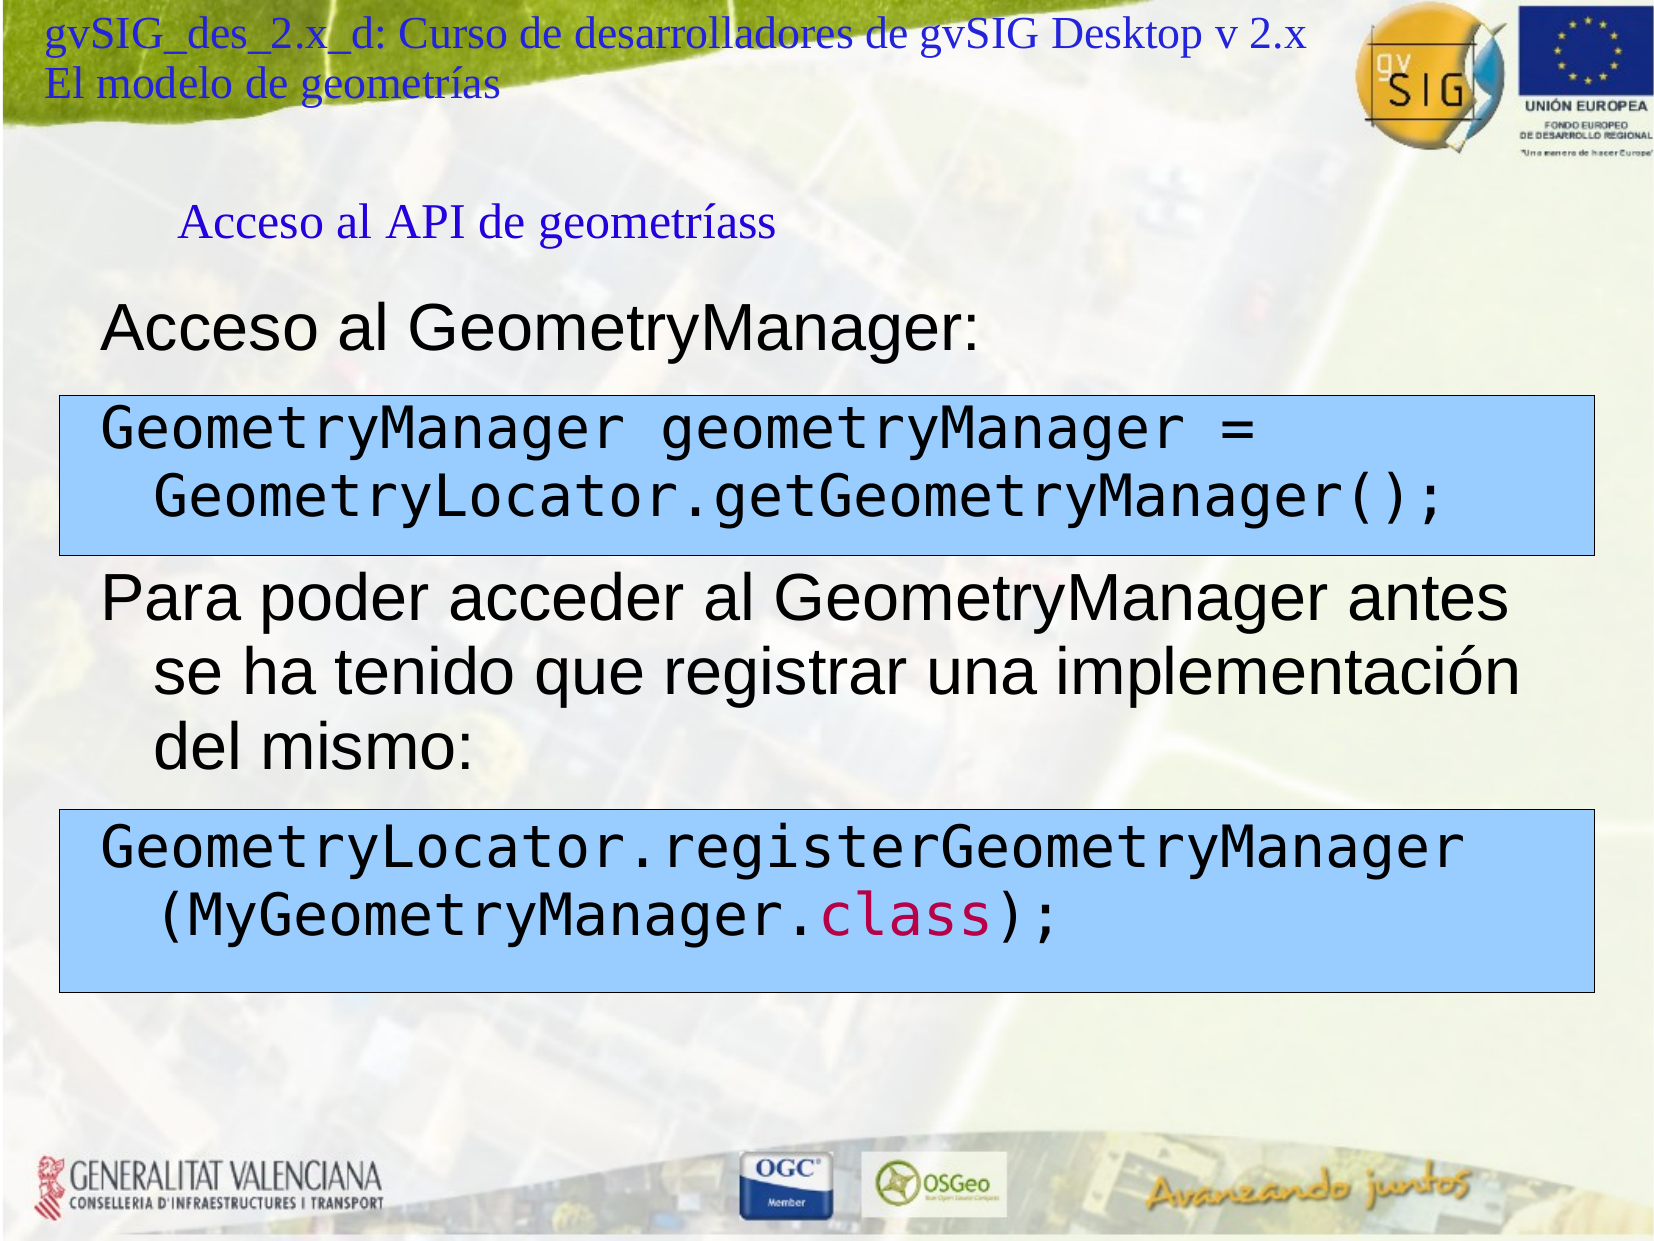

Acceso al API de geometríass
# Acceso al GeometryManager:
GeometryManager geometryManager = GeometryLocator.getGeometryManager();
Para poder acceder al GeometryManager antes se ha tenido que registrar una implementación del mismo:
GeometryLocator.registerGeometryManager (MyGeometryManager.class);